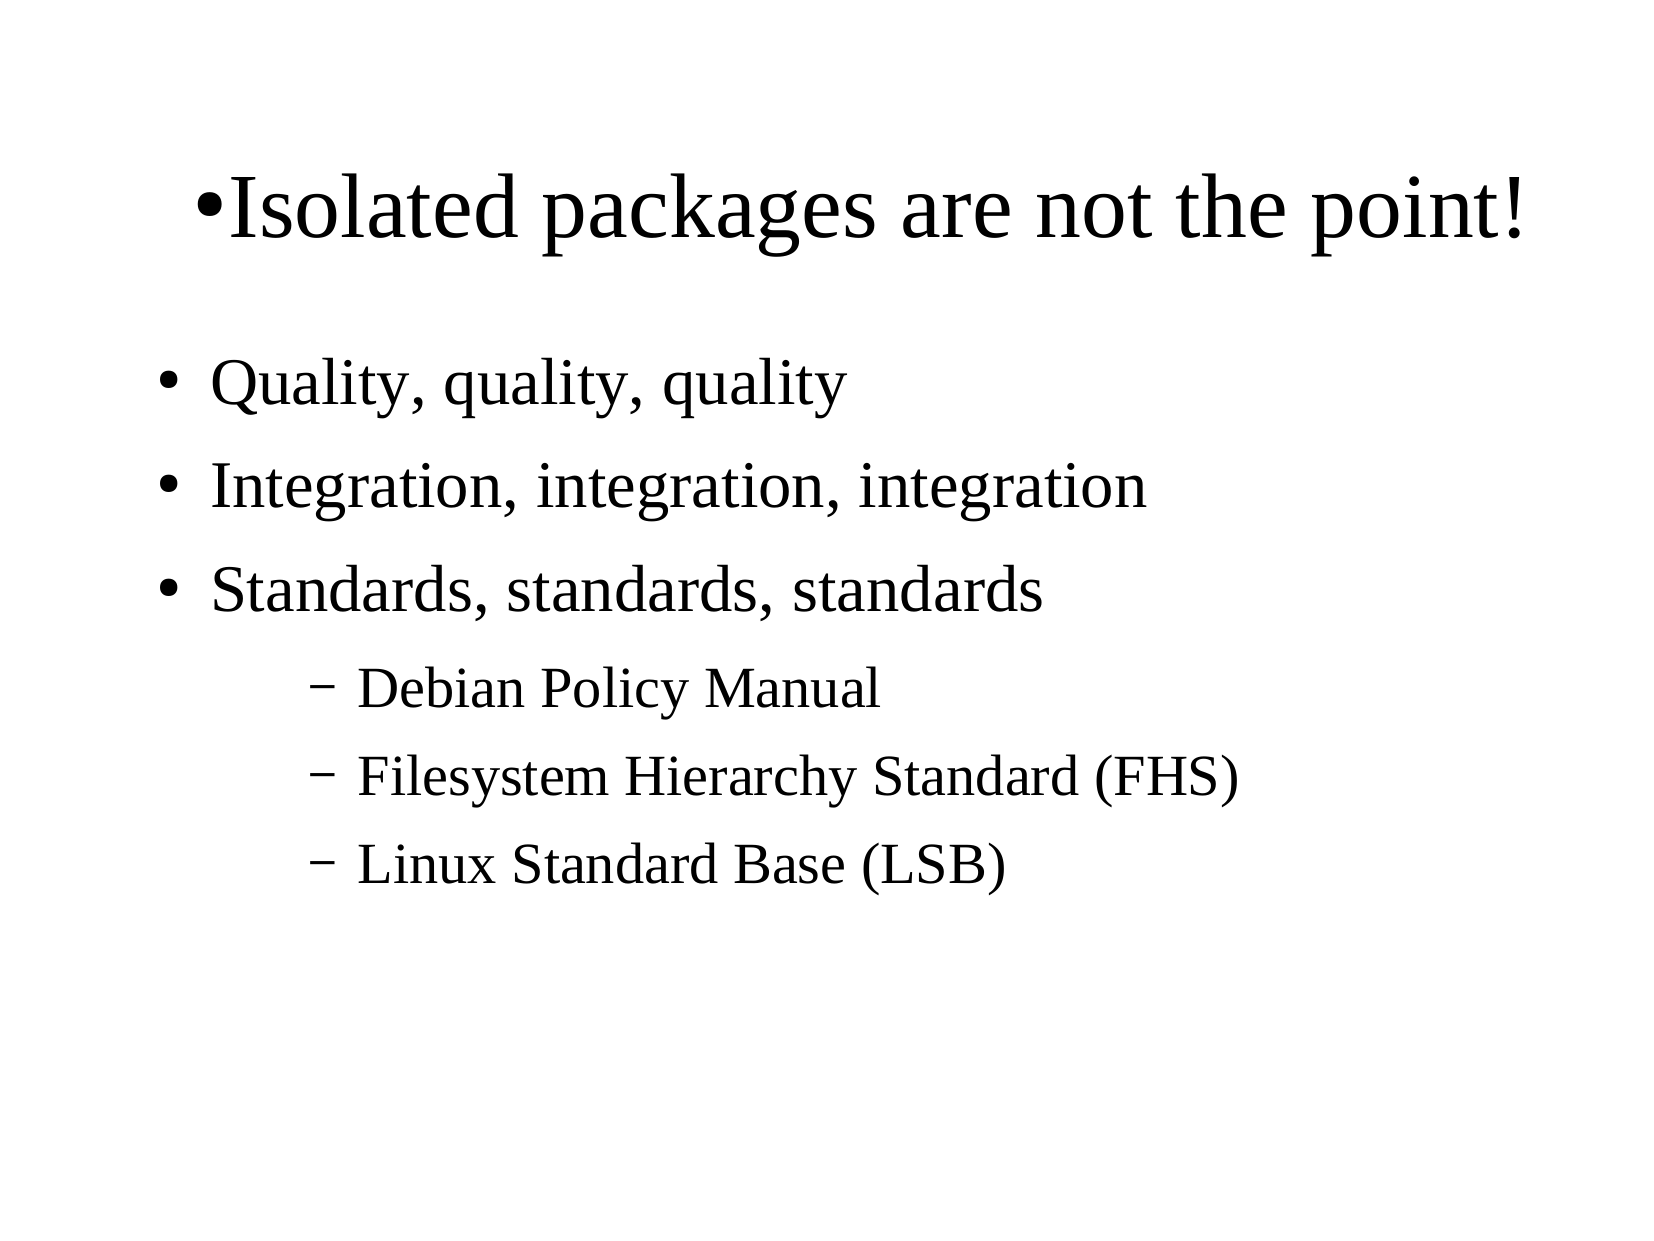

# Isolated packages are not the point!
Quality, quality, quality
Integration, integration, integration
Standards, standards, standards
Debian Policy Manual
Filesystem Hierarchy Standard (FHS)
Linux Standard Base (LSB)